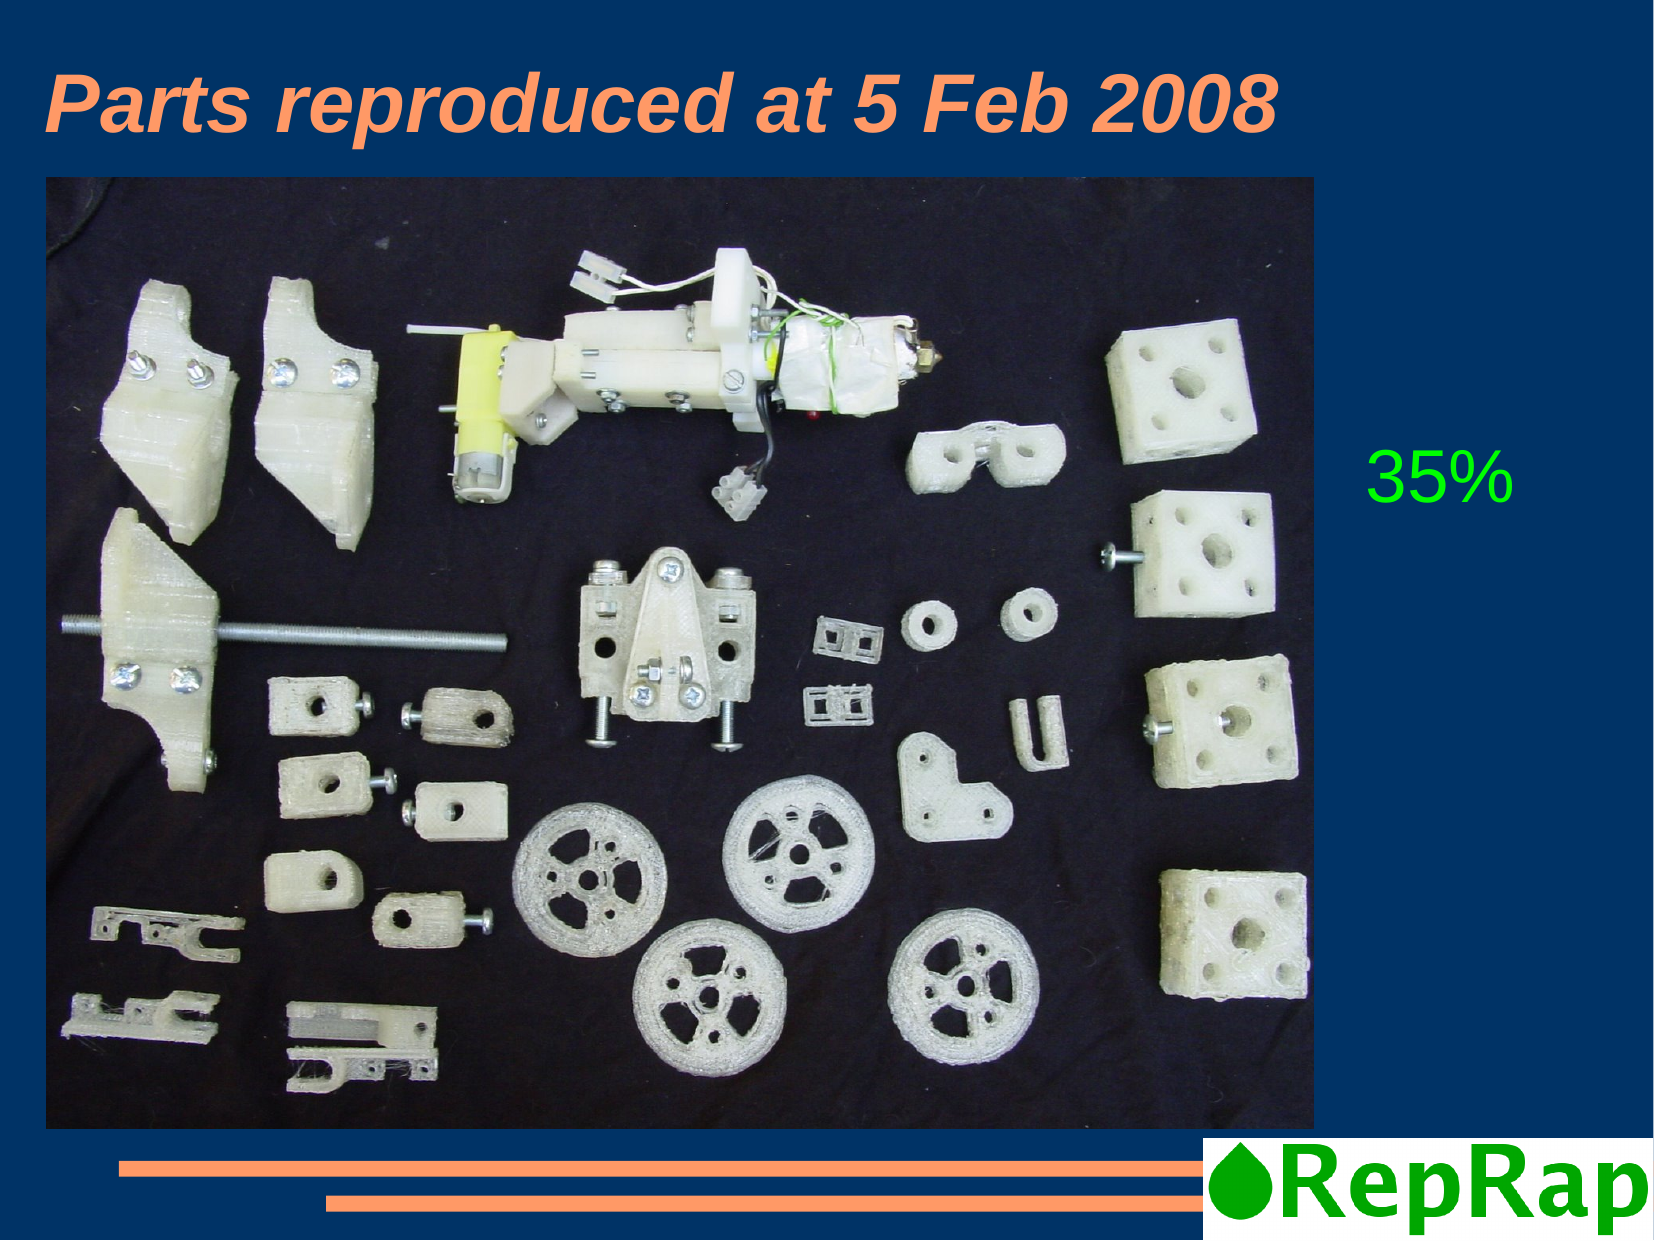

# Parts reproduced at 5 Feb 2008
35%